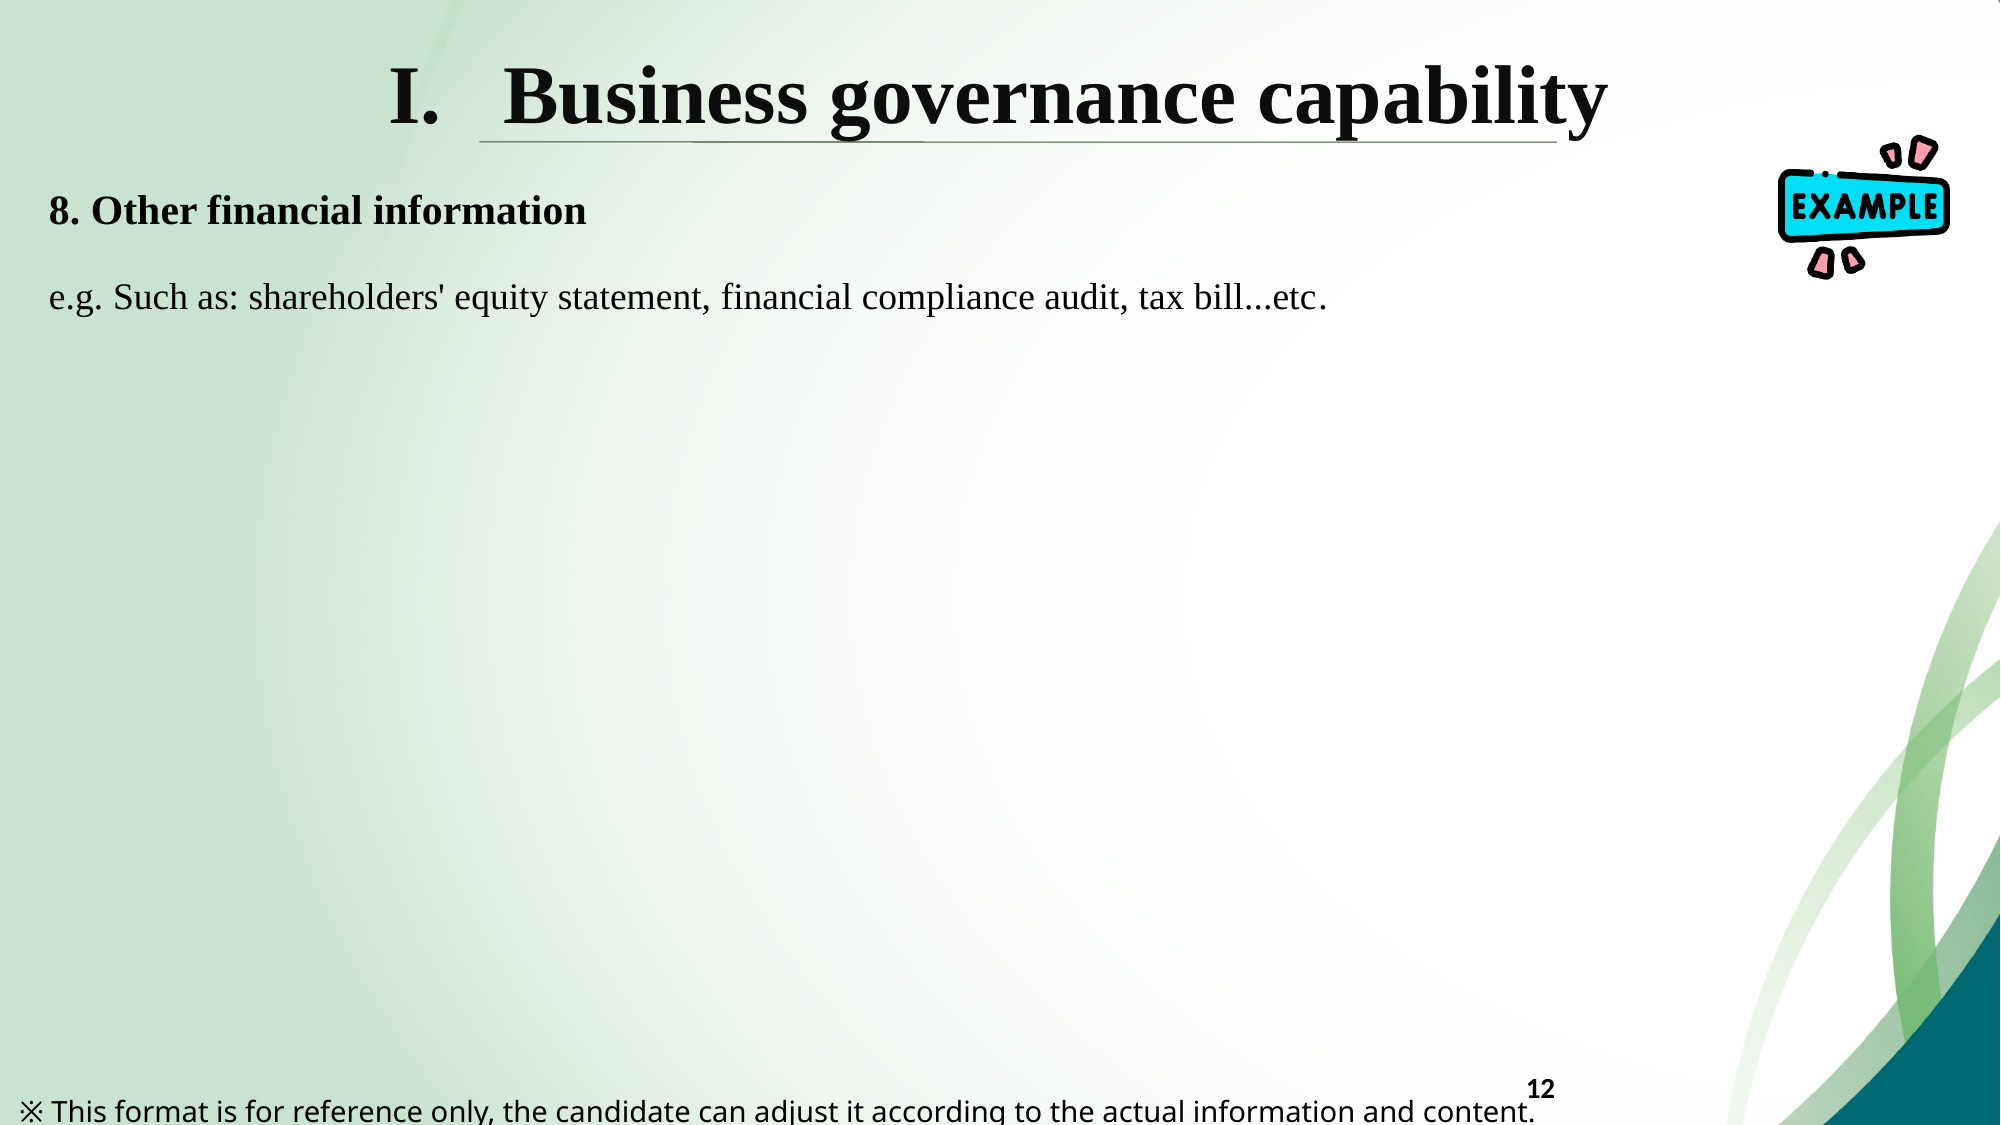

# I. Business governance capability
8. Other financial information
e.g. Such as: shareholders' equity statement, financial compliance audit, tax bill...etc.
12
※ This format is for reference only, the candidate can adjust it according to the actual information and content.